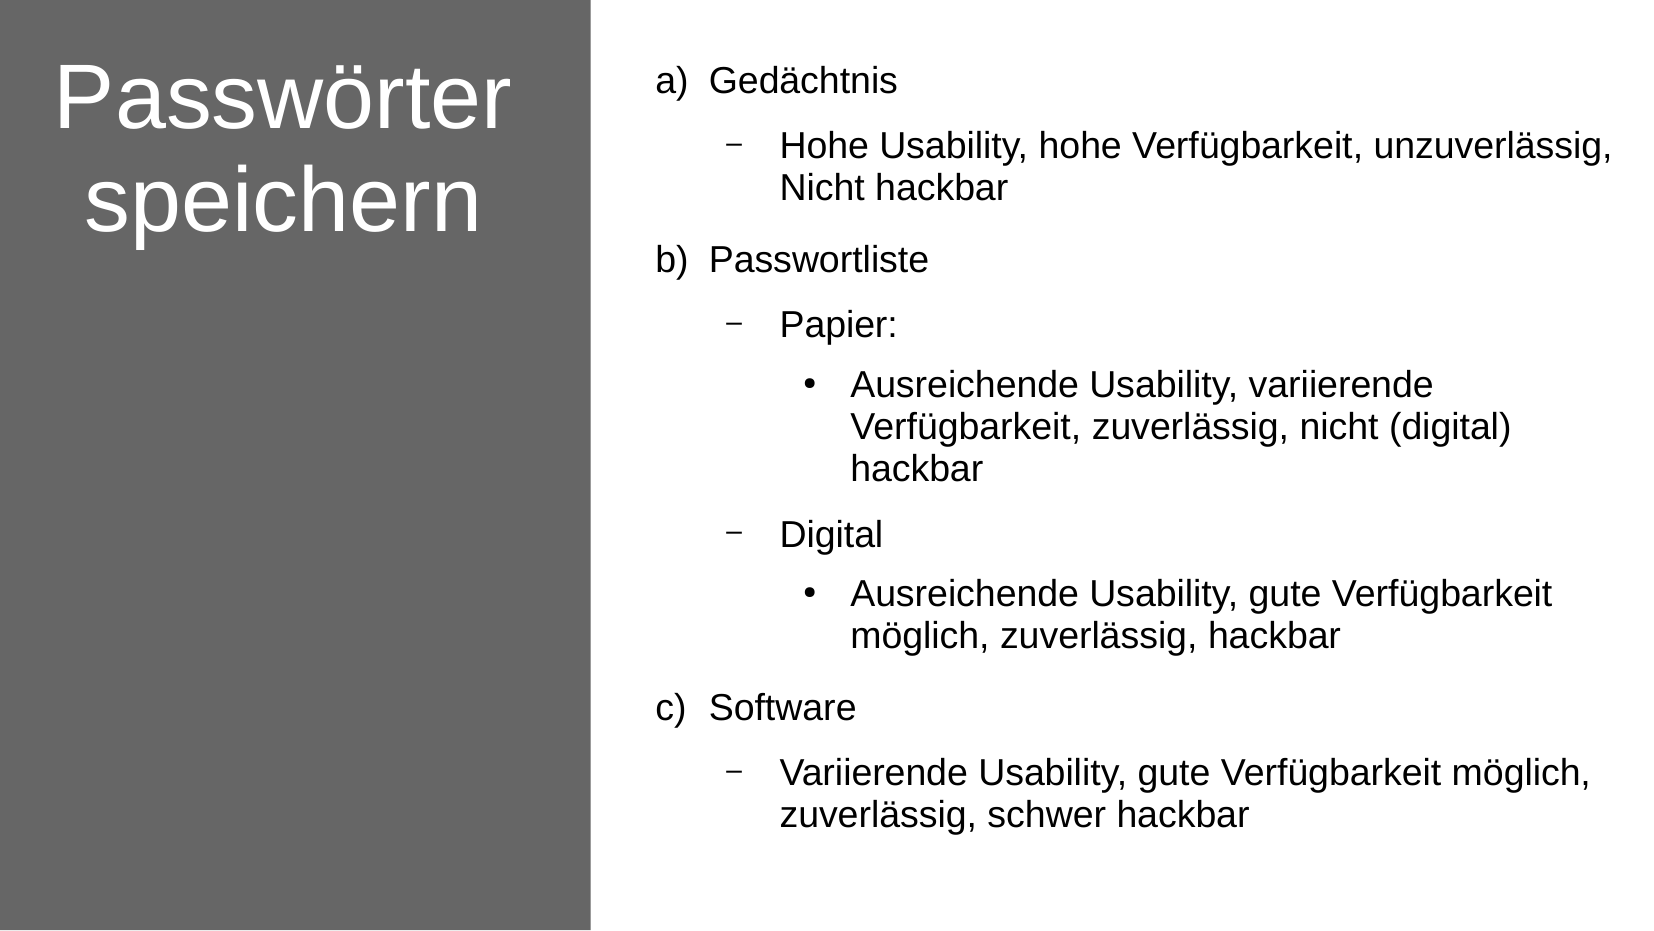

# Passwörter speichern
Gedächtnis
Hohe Usability, hohe Verfügbarkeit, unzuverlässig, Nicht hackbar
Passwortliste
Papier:
Ausreichende Usability, variierende Verfügbarkeit, zuverlässig, nicht (digital) hackbar
Digital
Ausreichende Usability, gute Verfügbarkeit möglich, zuverlässig, hackbar
Software
Variierende Usability, gute Verfügbarkeit möglich, zuverlässig, schwer hackbar